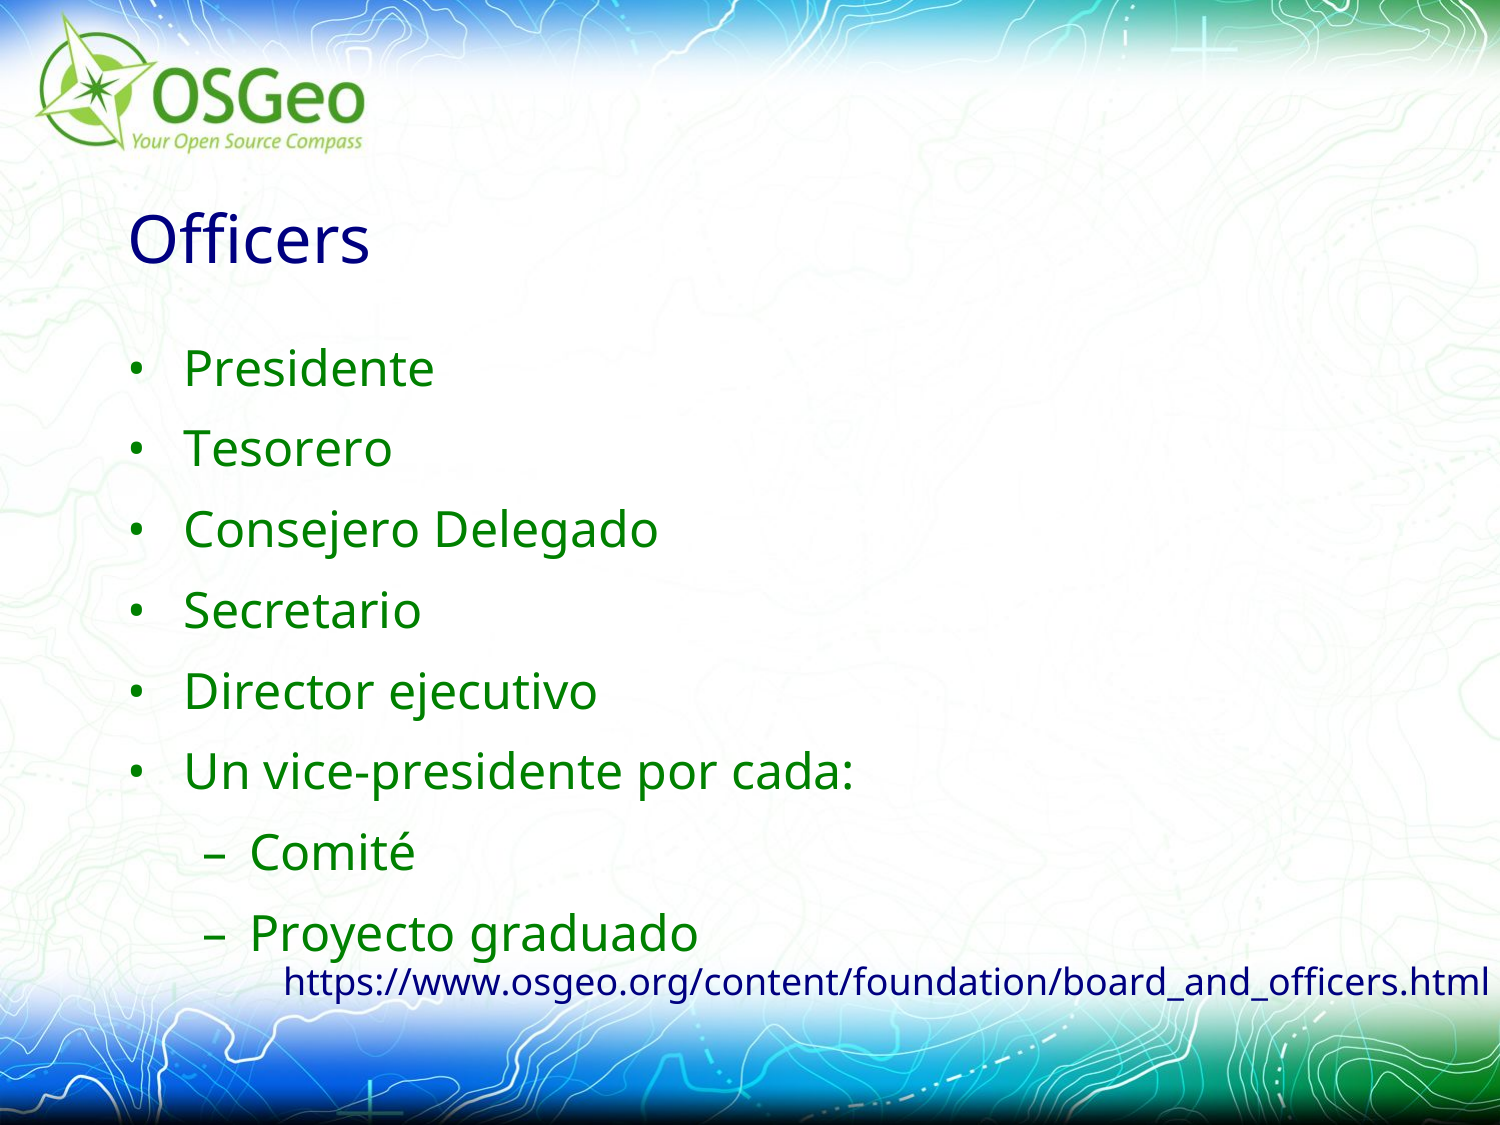

# Officers
Presidente
Tesorero
Consejero Delegado
Secretario
Director ejecutivo
Un vice-presidente por cada:
Comité
Proyecto graduado
https://www.osgeo.org/content/foundation/board_and_officers.html